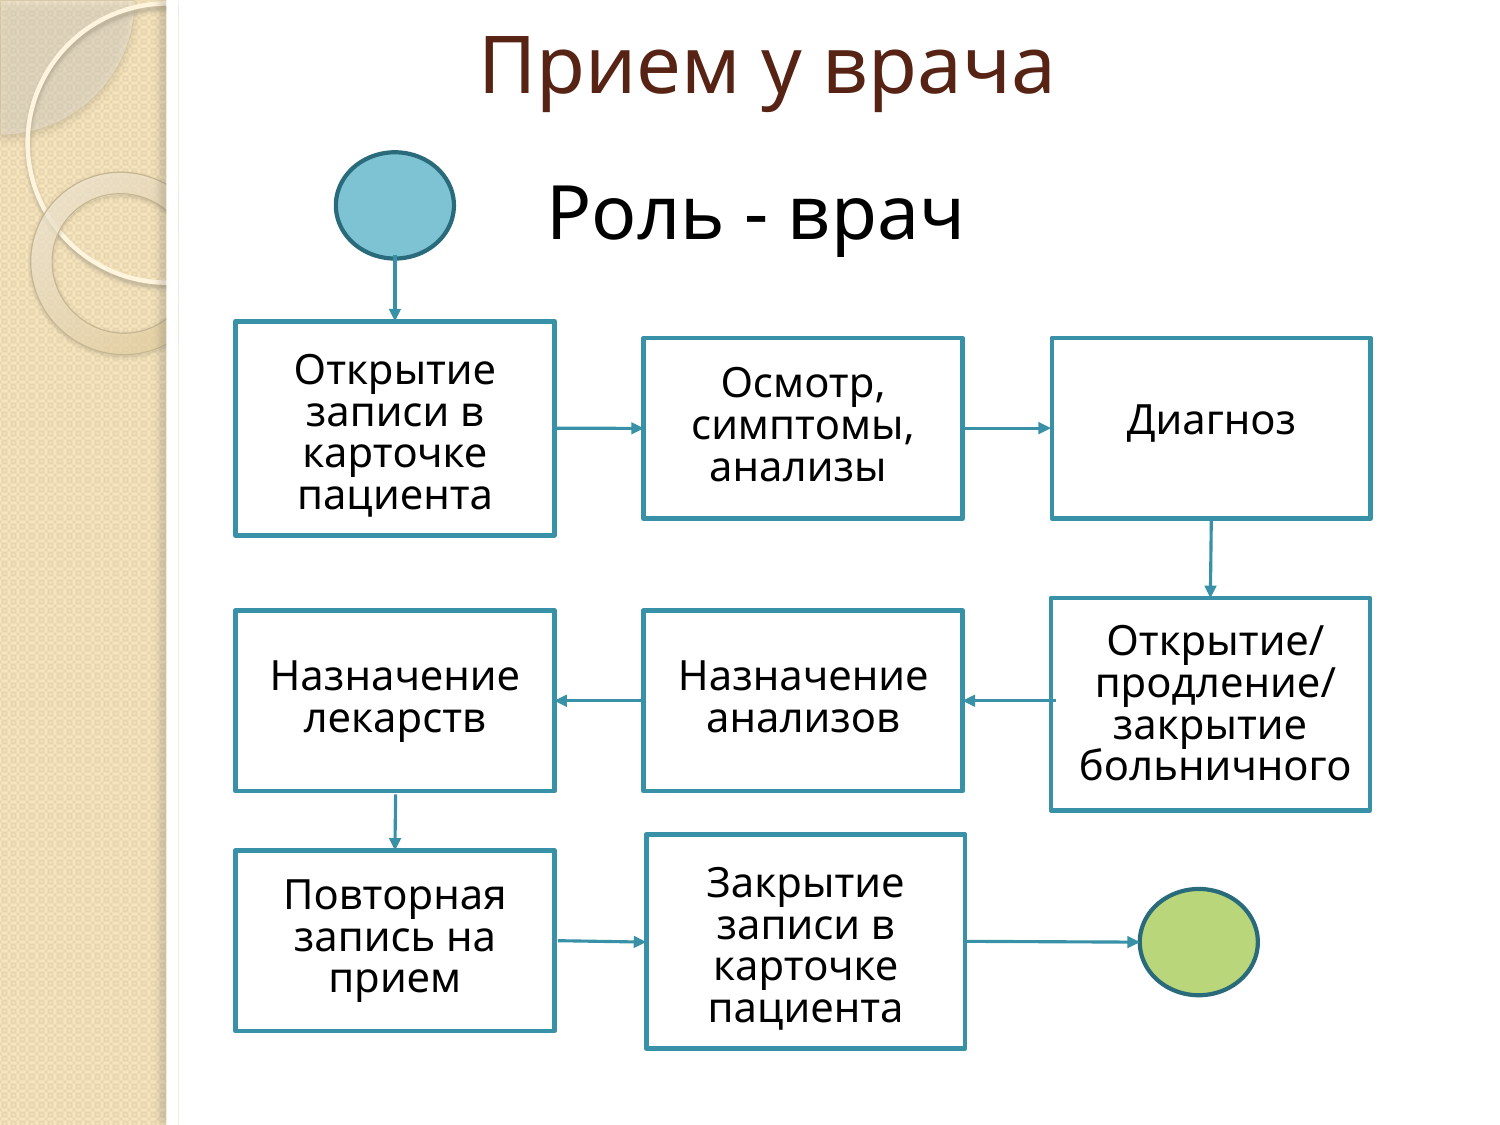

# Прием у врача
Роль - врач
Открытие записи в карточке пациента
Диагноз
Осмотр, симптомы, анализы
Открытие/ продление/ закрытие больничного
Назначение лекарств
Назначение анализов
Закрытие записи в карточке пациента
Повторная запись на прием